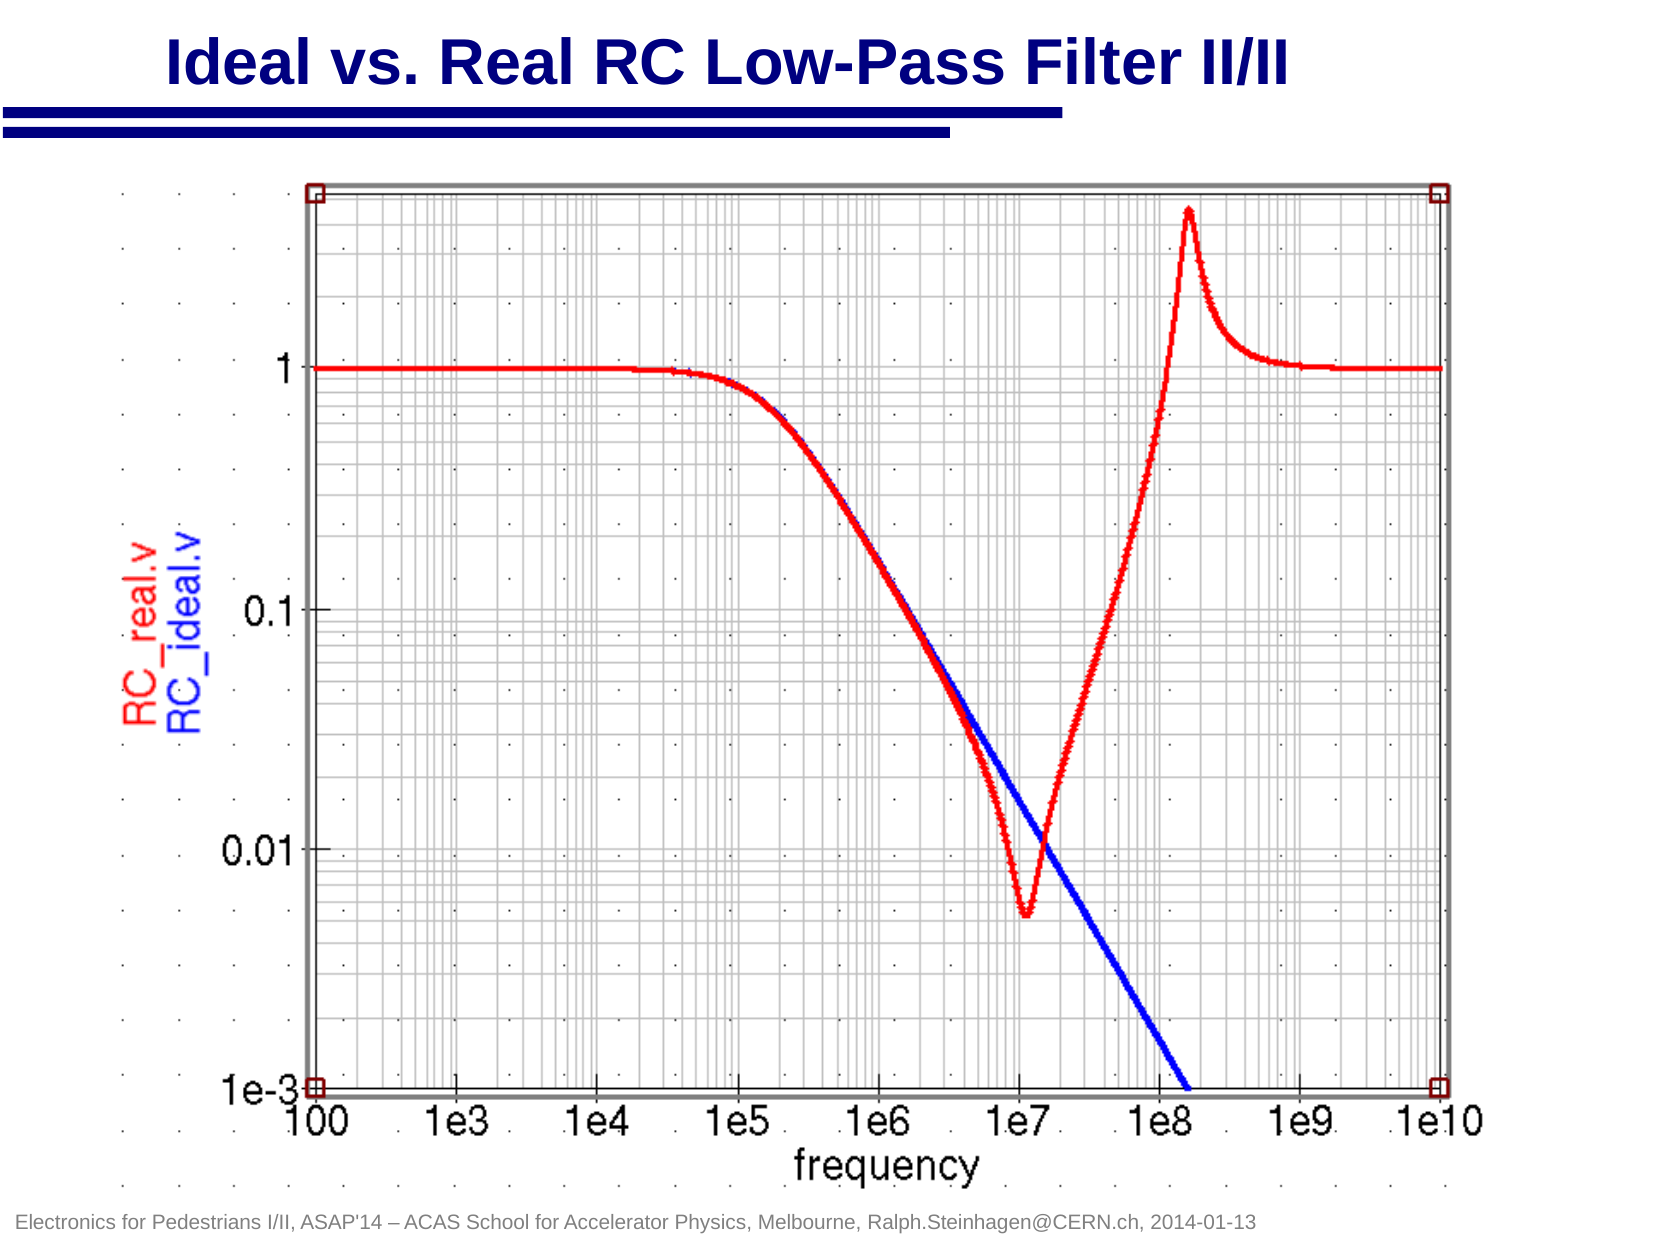

# Ideal vs. Real RC Low-Pass Filter II/II